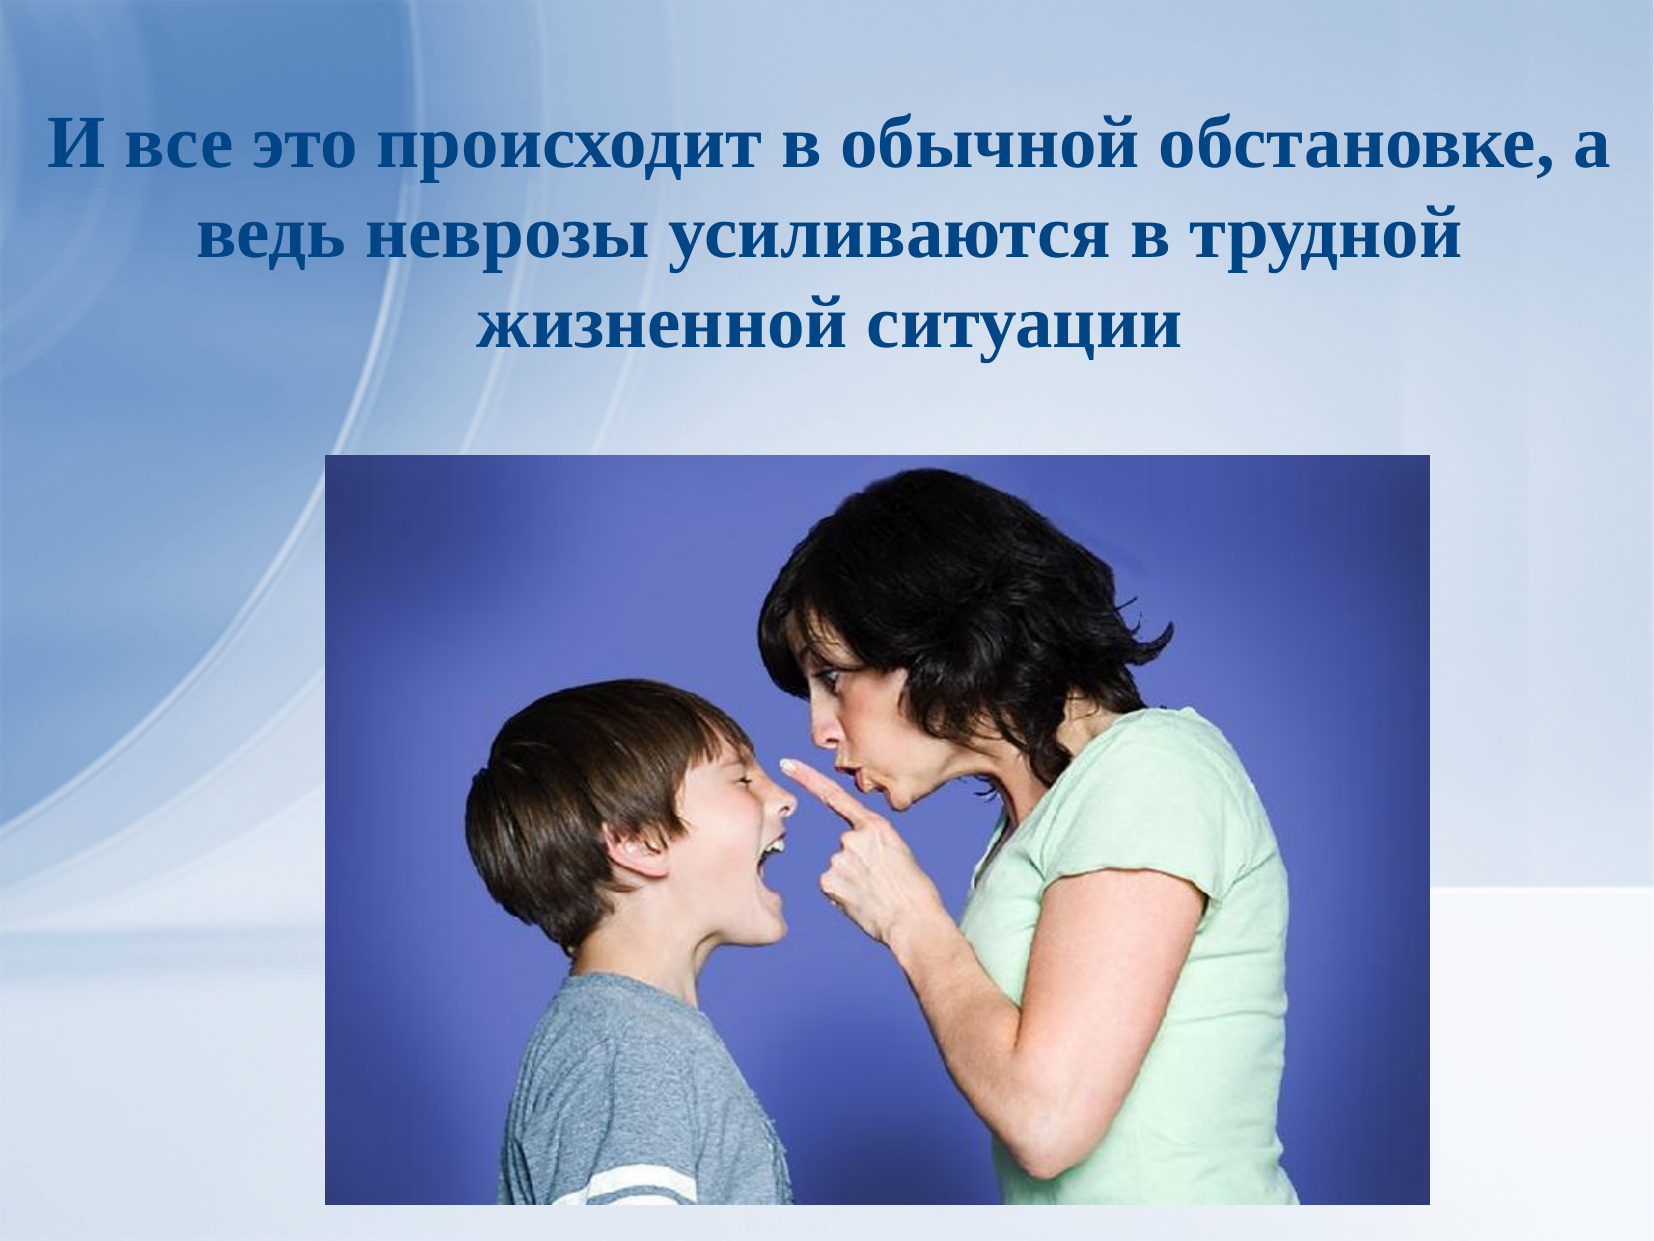

# И все это происходит в обычной обстановке, а ведь неврозы усиливаются в трудной жизненной ситуации